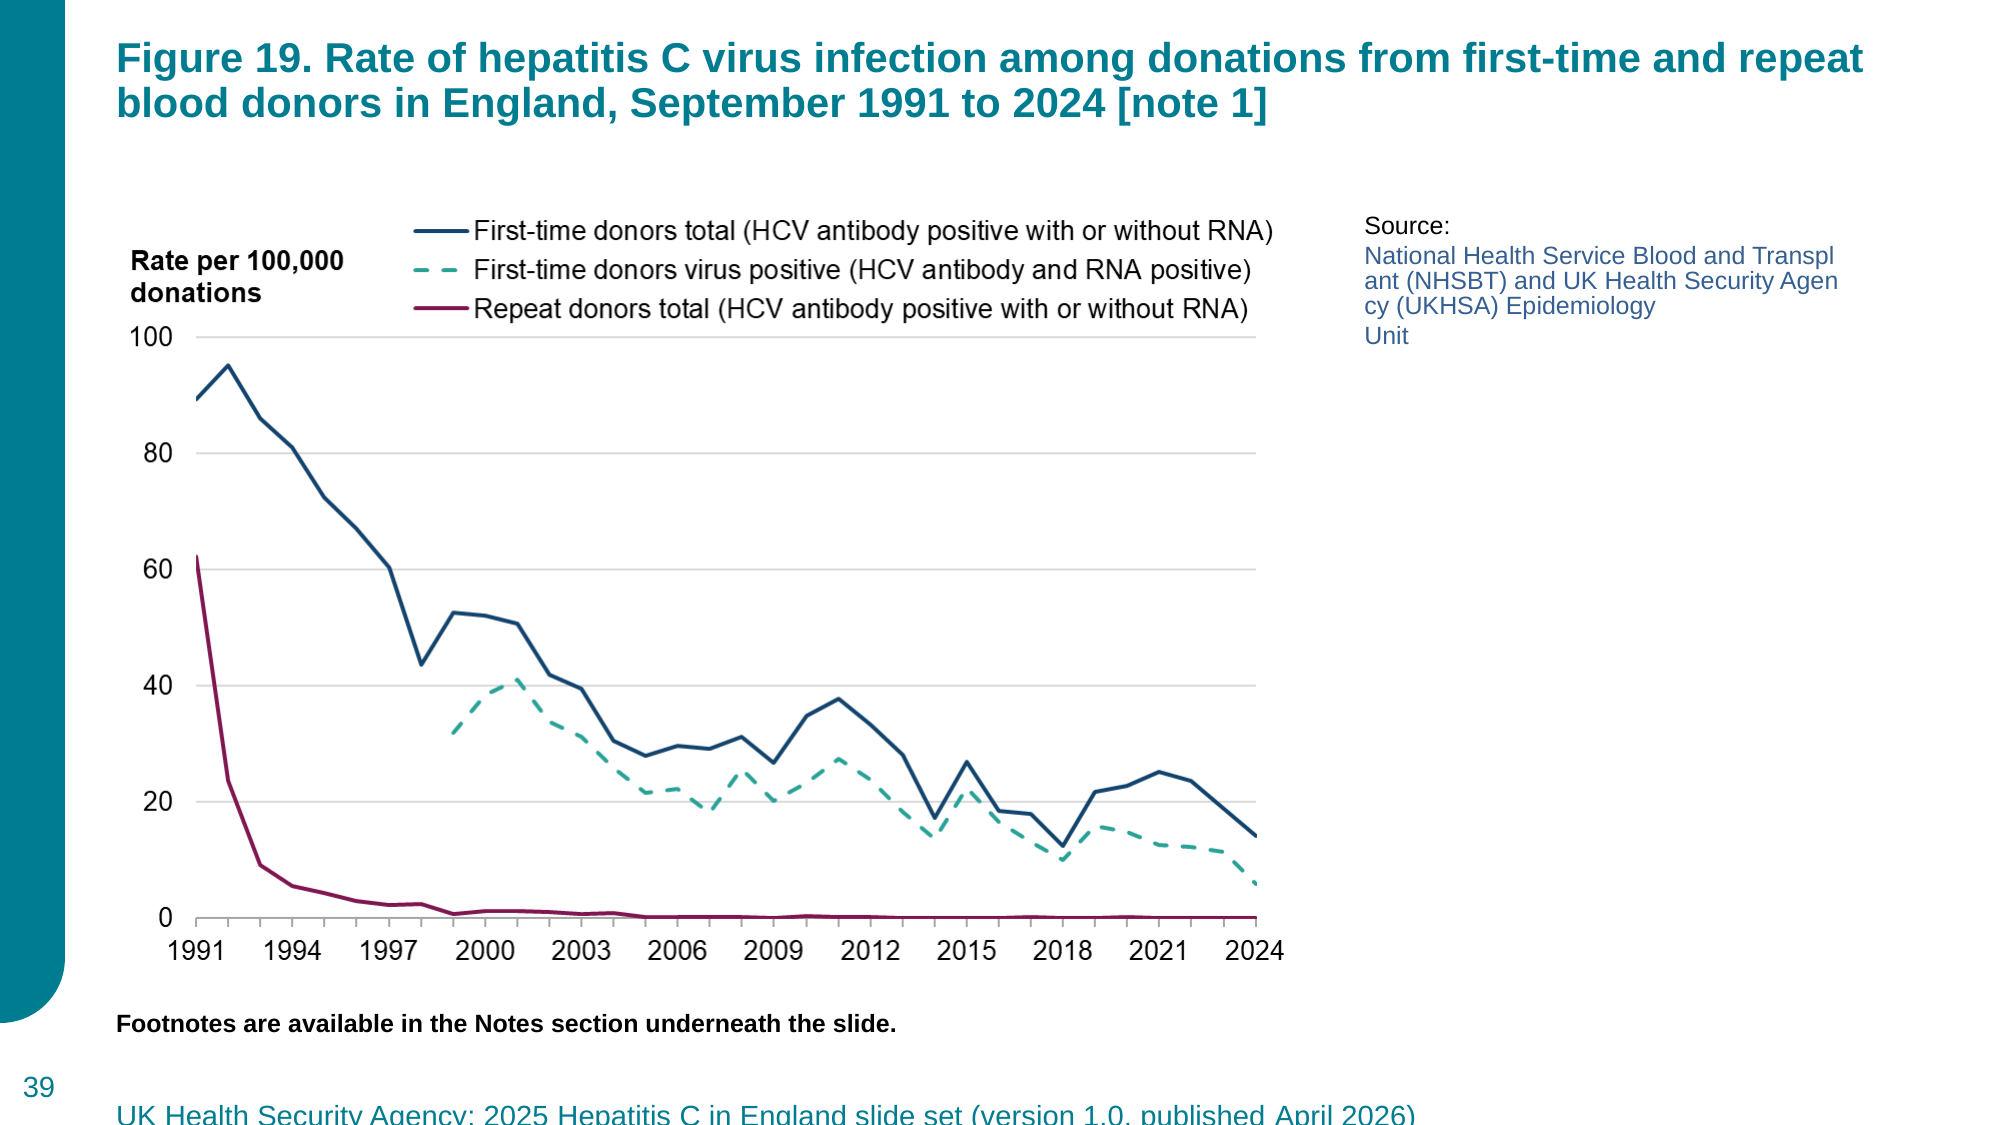

# Figure 19. Rate of hepatitis C virus infection among donations from first-time and repeat blood donors in England, September 1991 to 2024 [note 1]
Source: National Health Service Blood and Transplant (NHSBT) and UK Health Security Agency (UKHSA) EpidemiologyUnit
Footnotes are available in the Notes section underneath the slide.
UK Health Security Agency: 2025 Hepatitis C in England slide set (version 1.0, published April 2026)
39